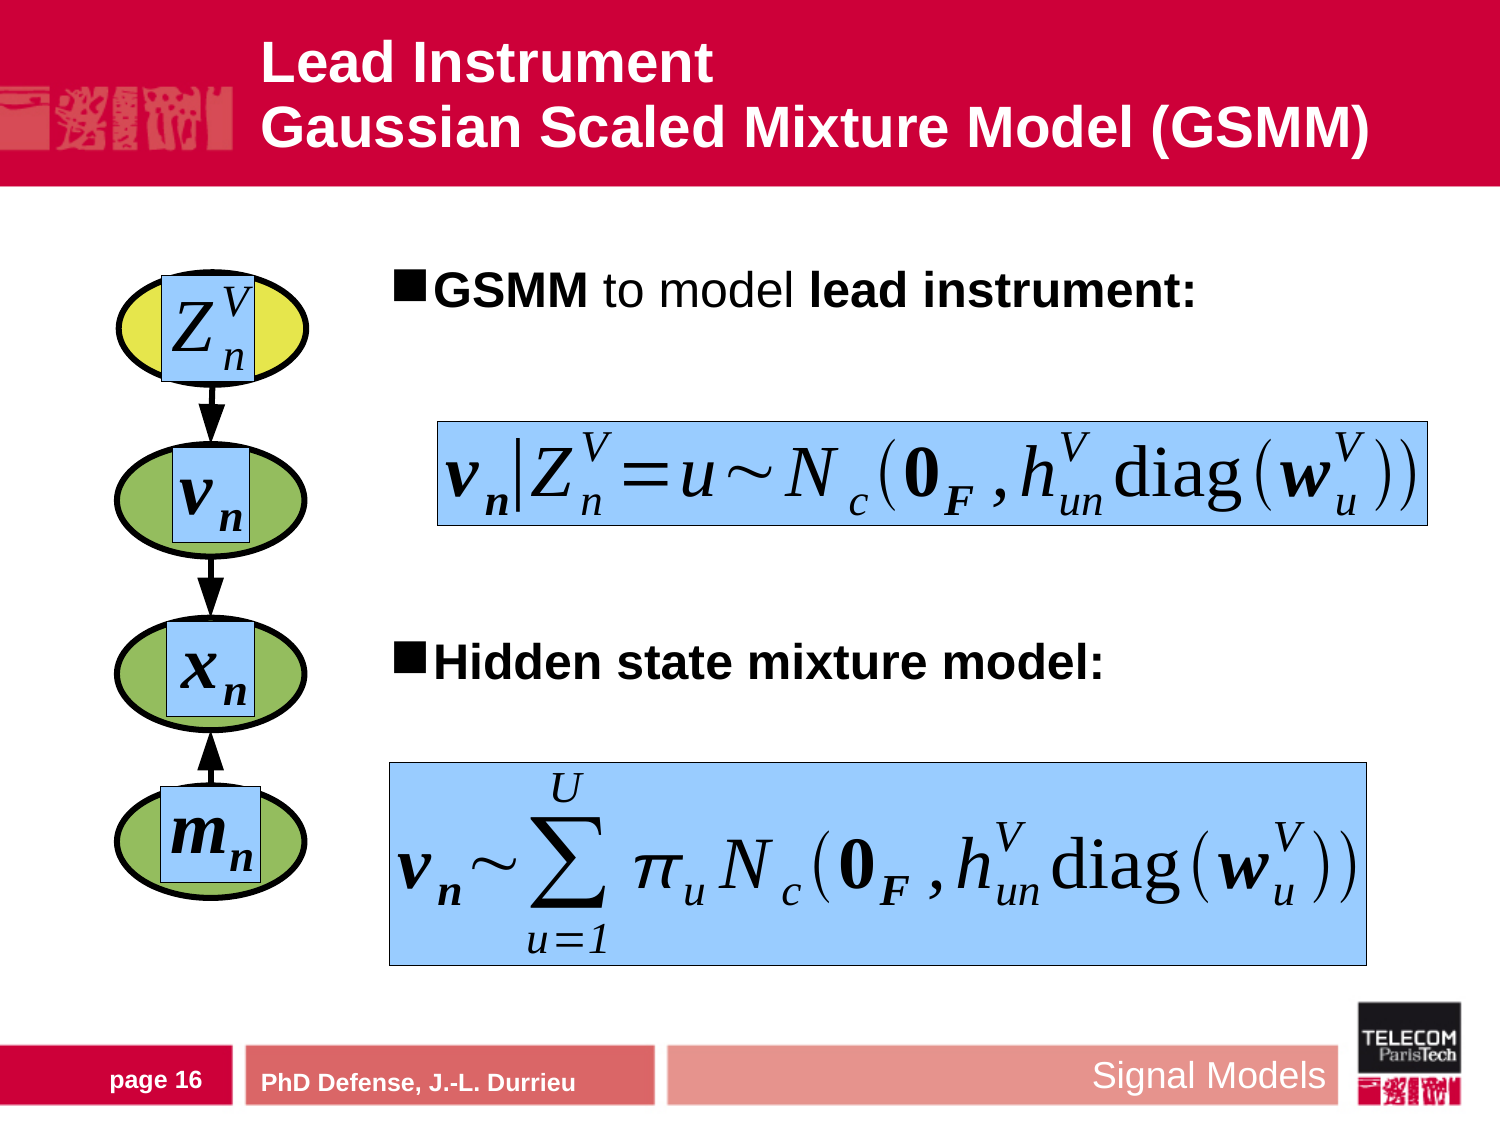

# Lead Instrument Gaussian Scaled Mixture Model (GSMM)
GSMM to model lead instrument:
Hidden state mixture model:
Signal Models
16